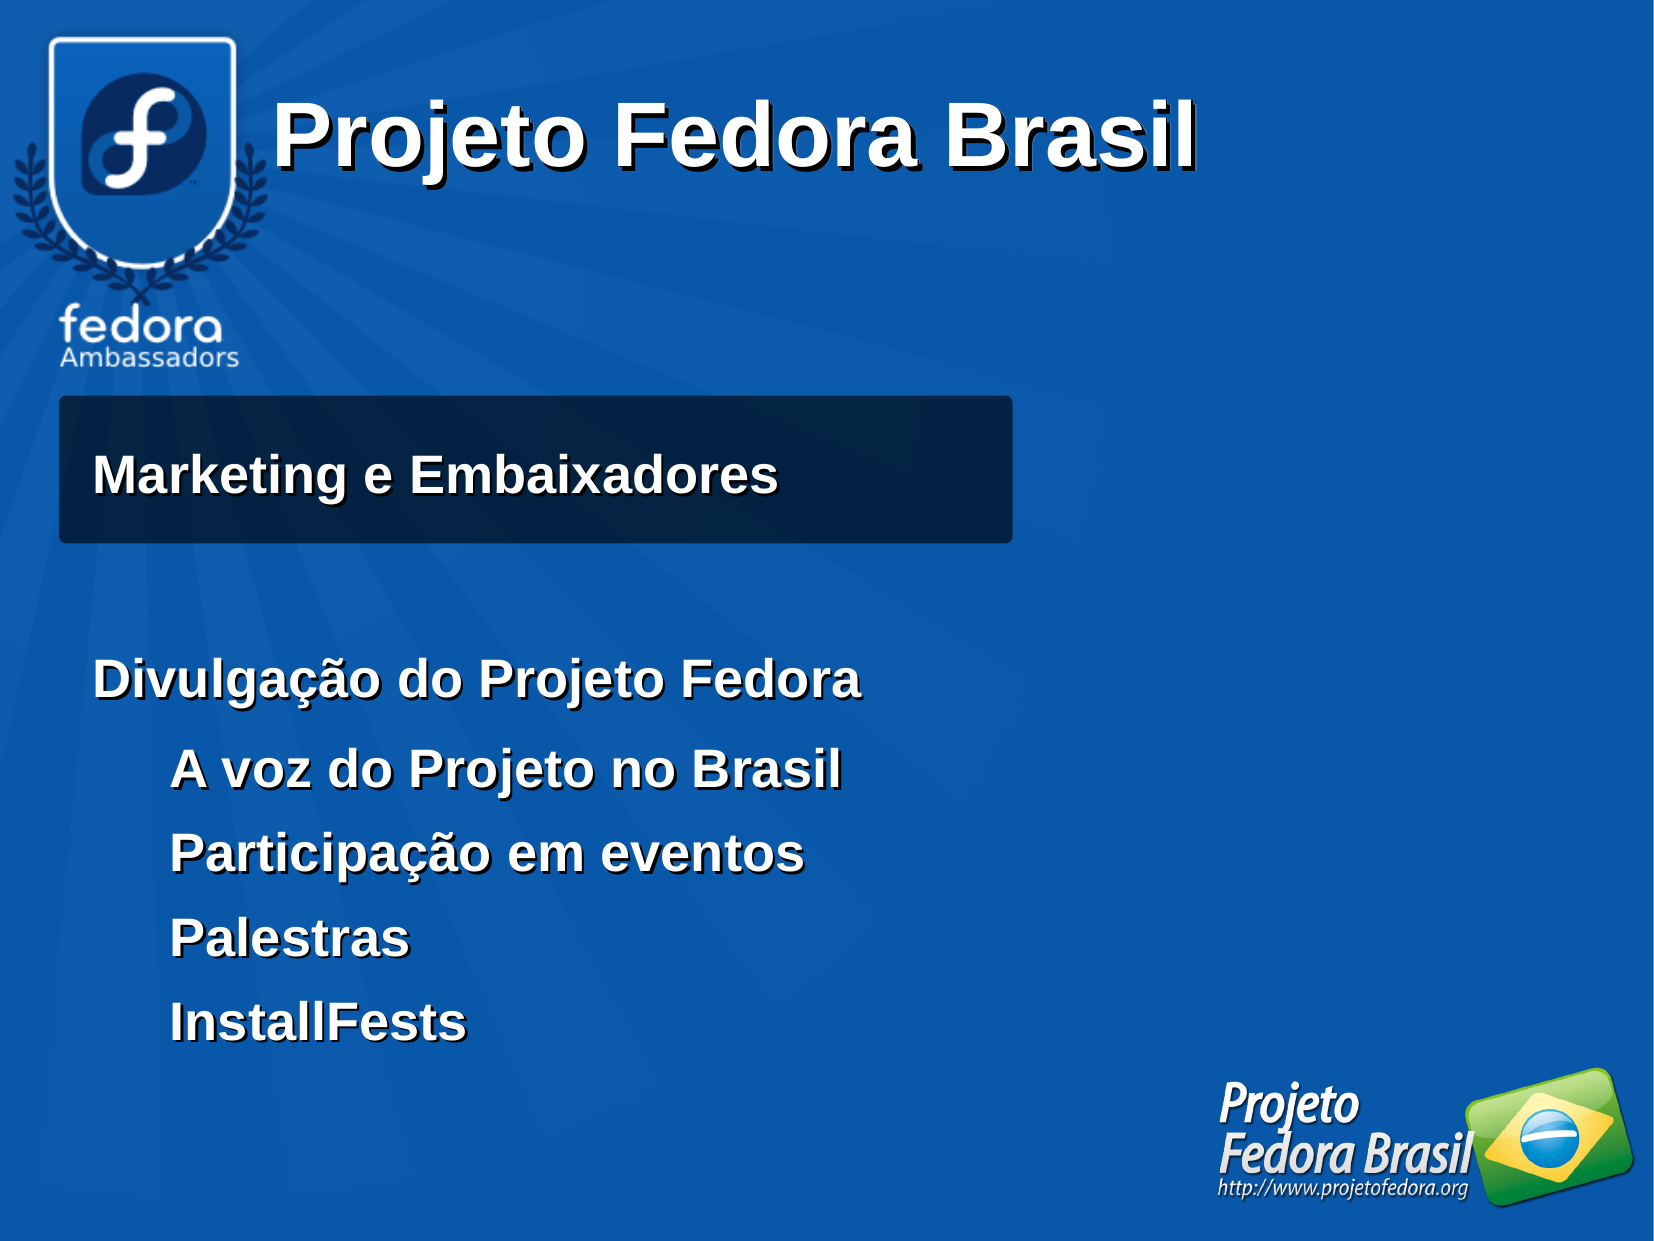

# Projeto Fedora Brasil
Marketing e Embaixadores
Divulgação do Projeto Fedora
A voz do Projeto no Brasil
Participação em eventos
Palestras
InstallFests